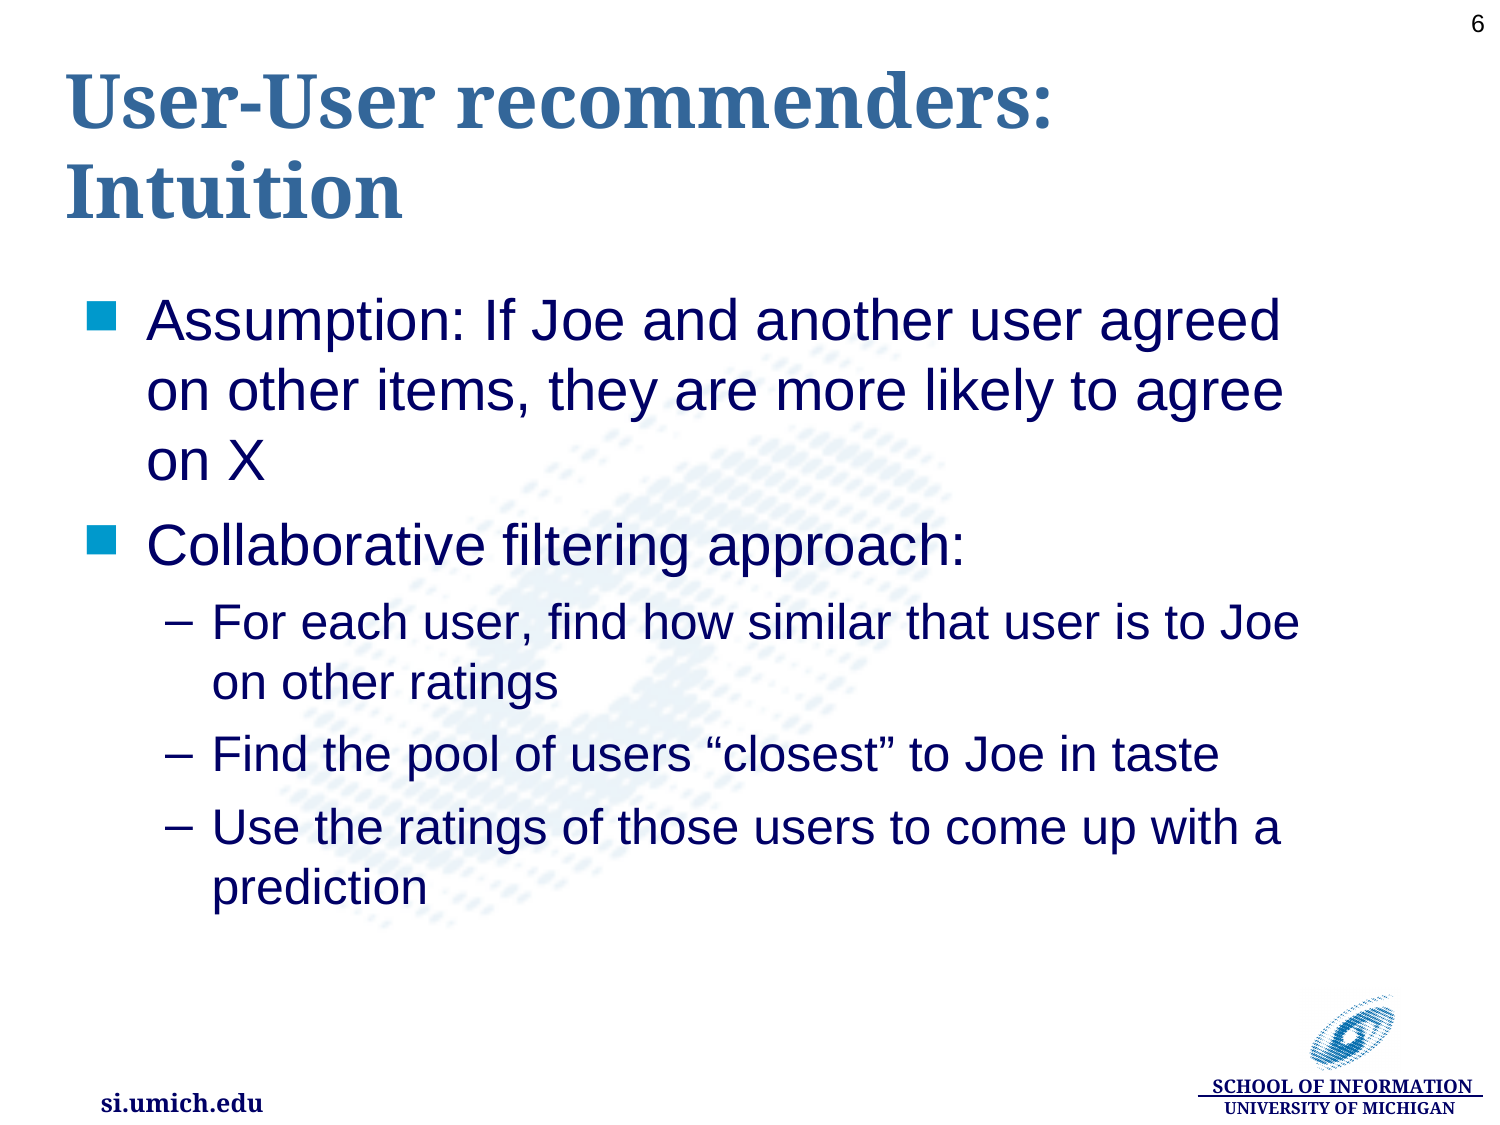

# User-User recommenders: Intuition
Assumption: If Joe and another user agreed on other items, they are more likely to agree on X
Collaborative filtering approach:
For each user, find how similar that user is to Joe on other ratings
Find the pool of users “closest” to Joe in taste
Use the ratings of those users to come up with a prediction